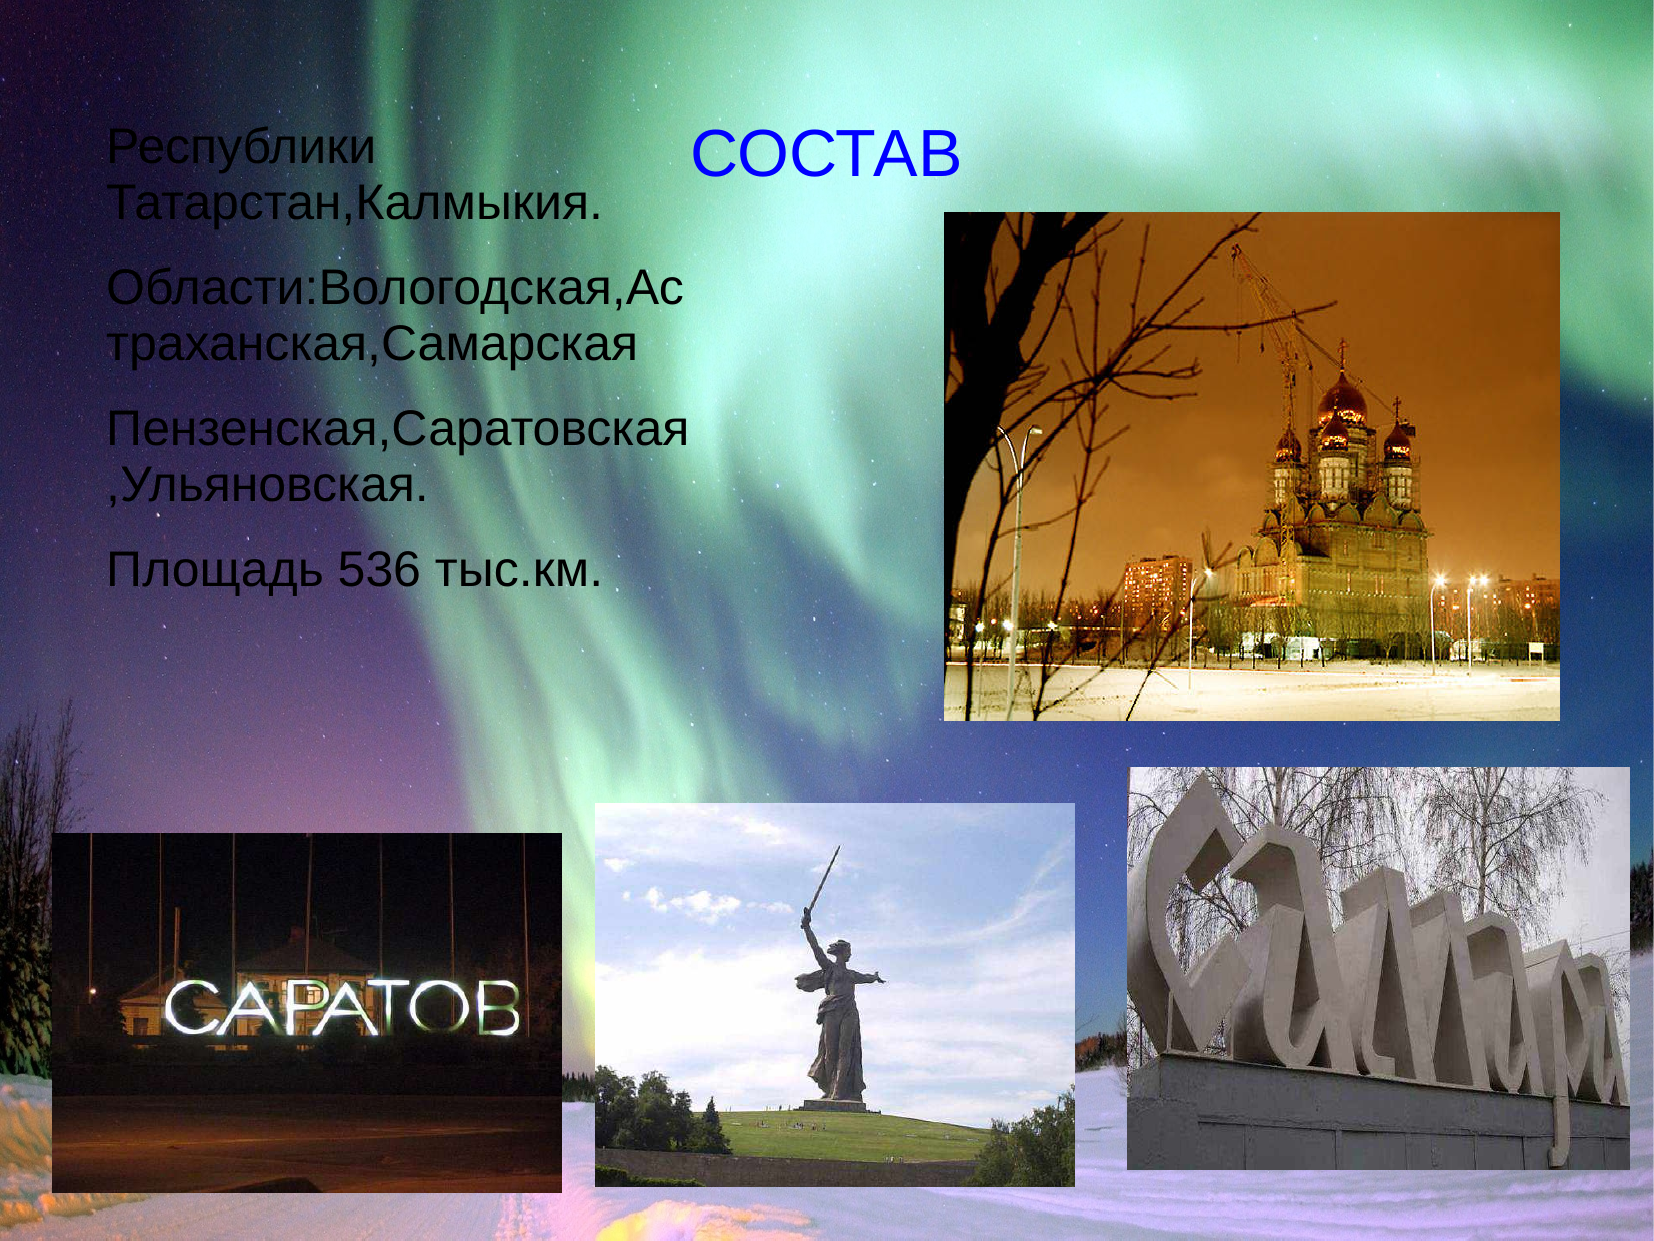

СОСТАВ
# Республики Татарстан,Калмыкия.
Области:Вологодская,Астраханская,Самарская
Пензенская,Саратовская,Ульяновская.
Площадь 536 тыс.км.